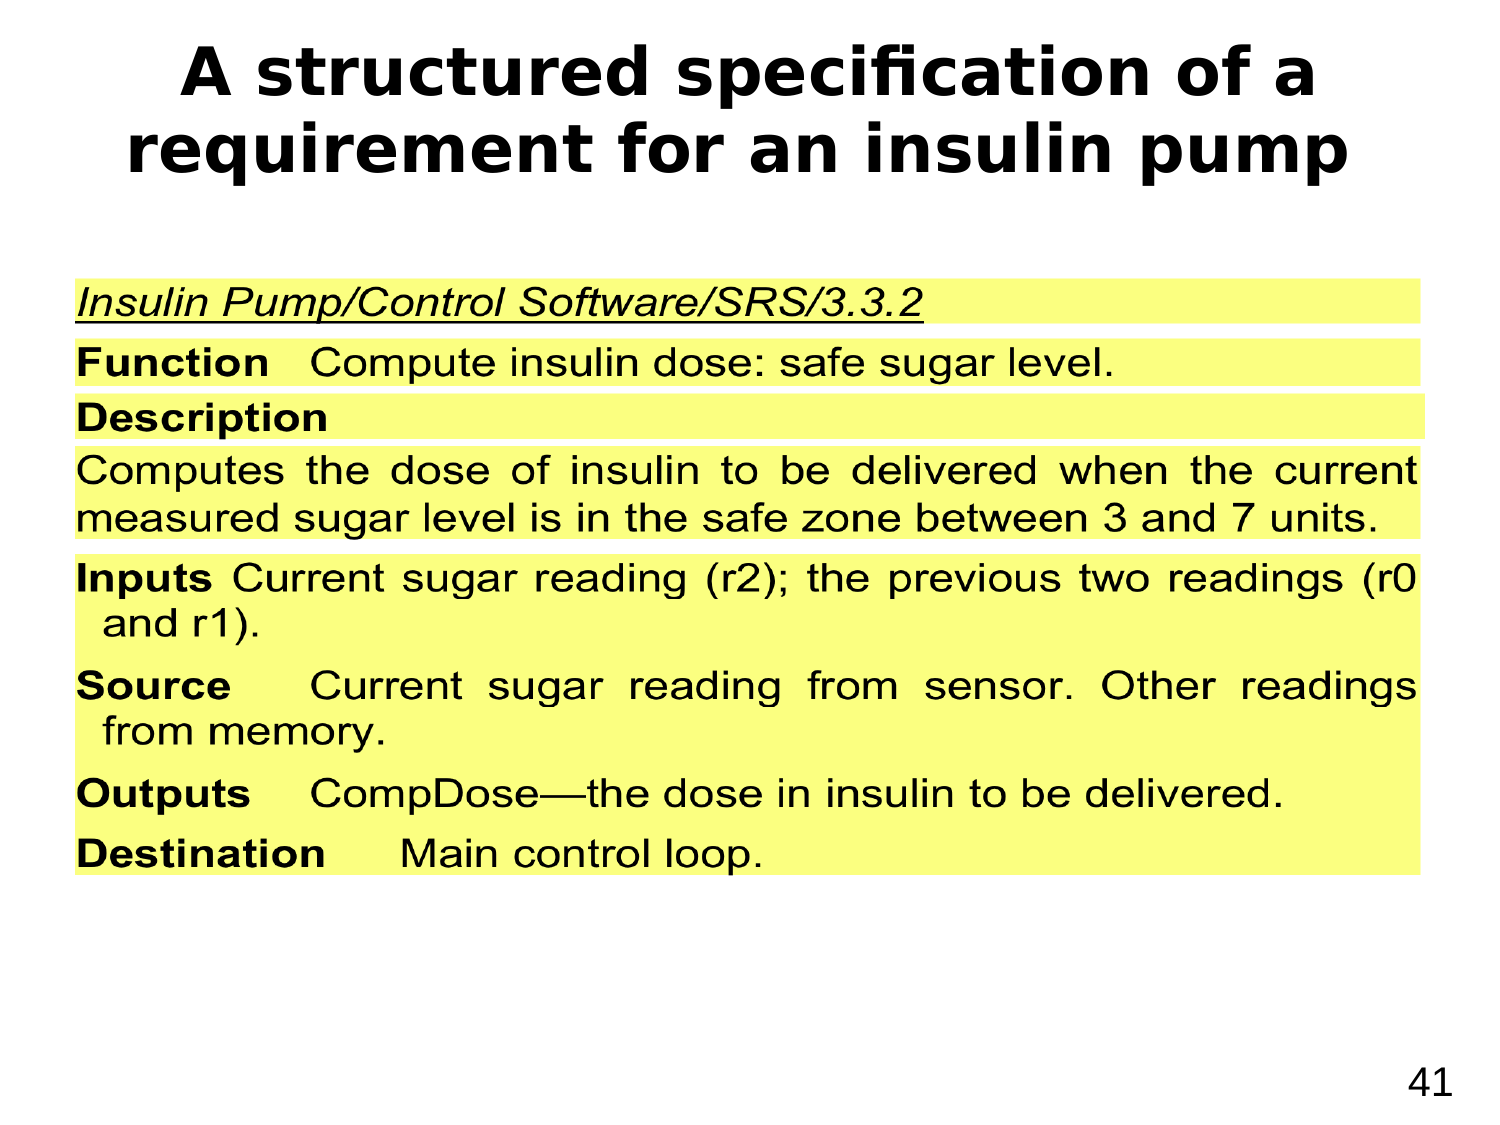

# A structured specification of a requirement for an insulin pump